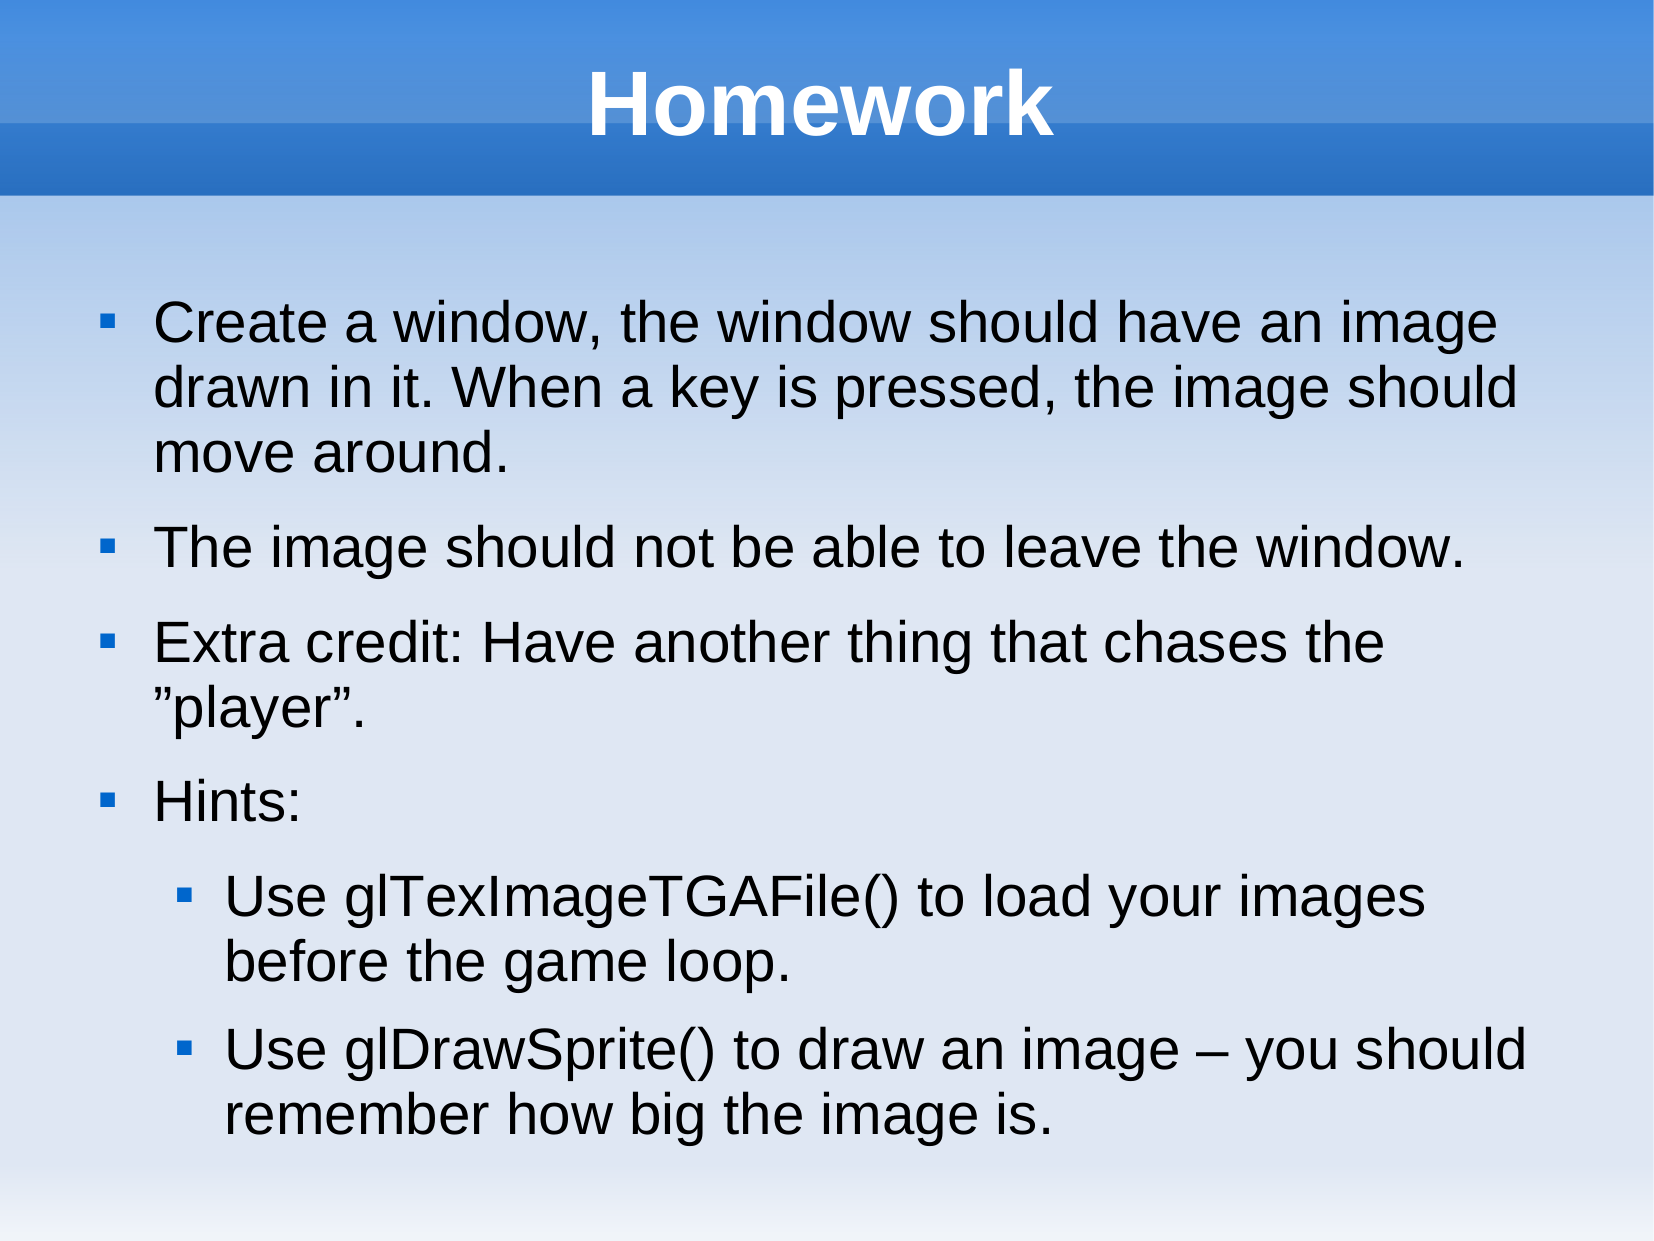

# Homework
Create a window, the window should have an image drawn in it. When a key is pressed, the image should move around.
The image should not be able to leave the window.
Extra credit: Have another thing that chases the ”player”.
Hints:
Use glTexImageTGAFile() to load your images before the game loop.
Use glDrawSprite() to draw an image – you should remember how big the image is.